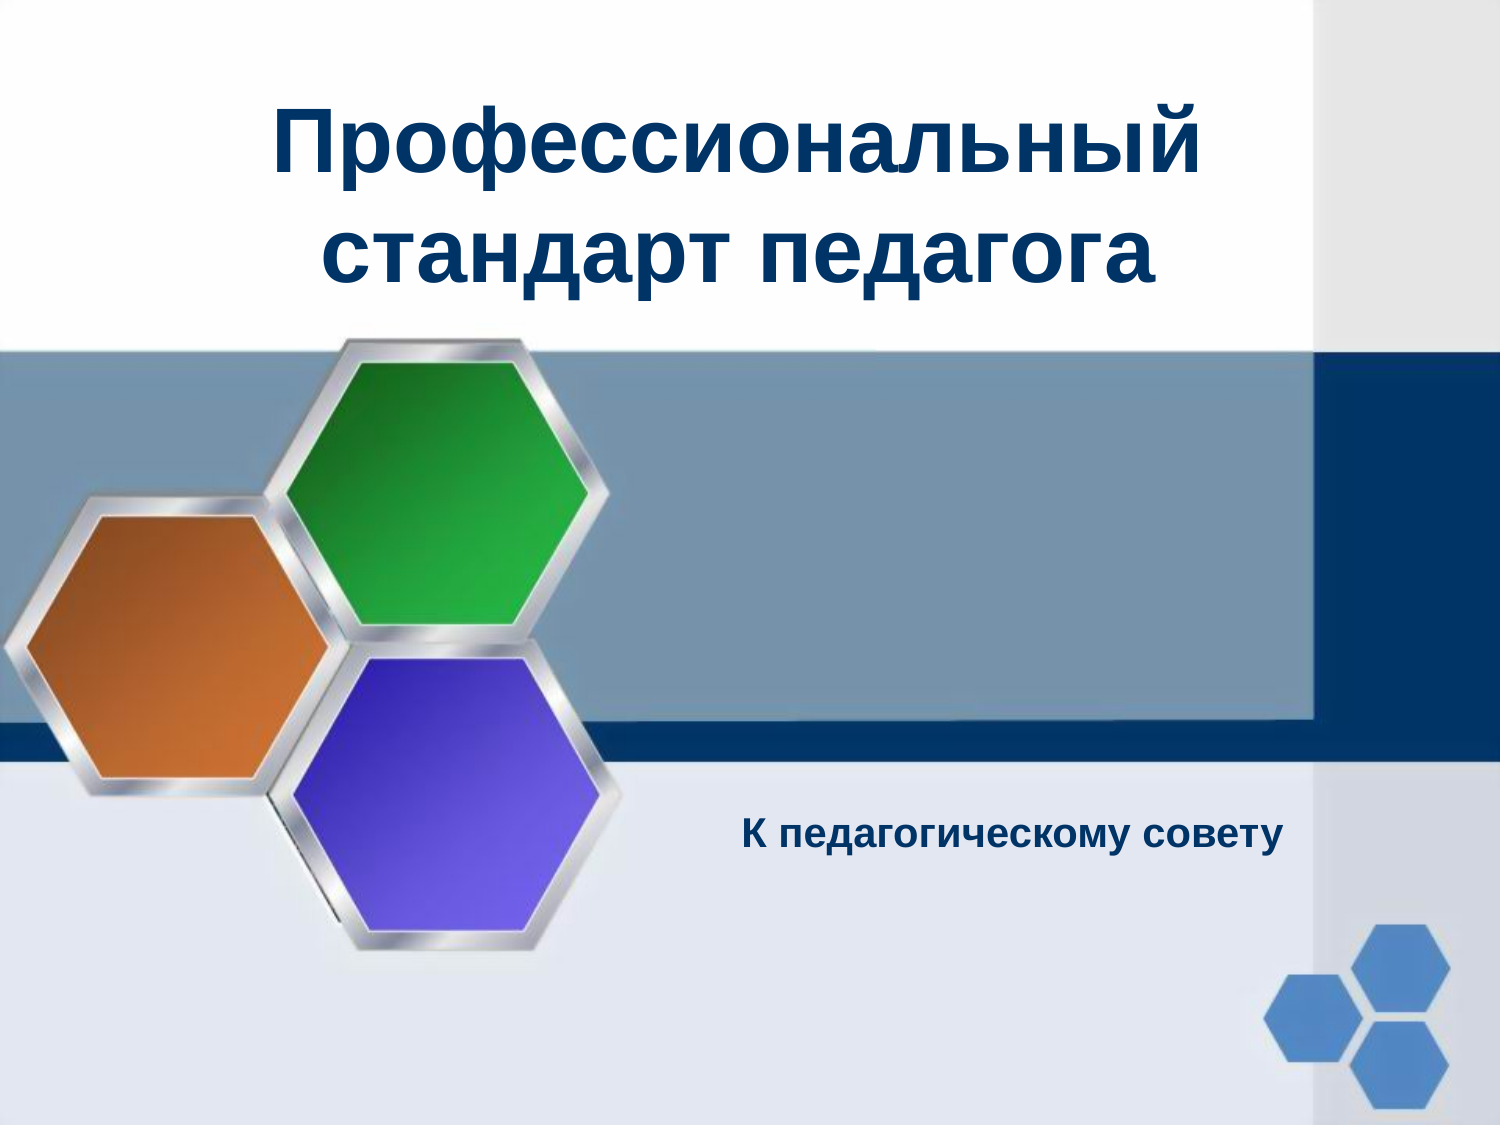

# Профессиональный стандарт педагога
К педагогическому совету